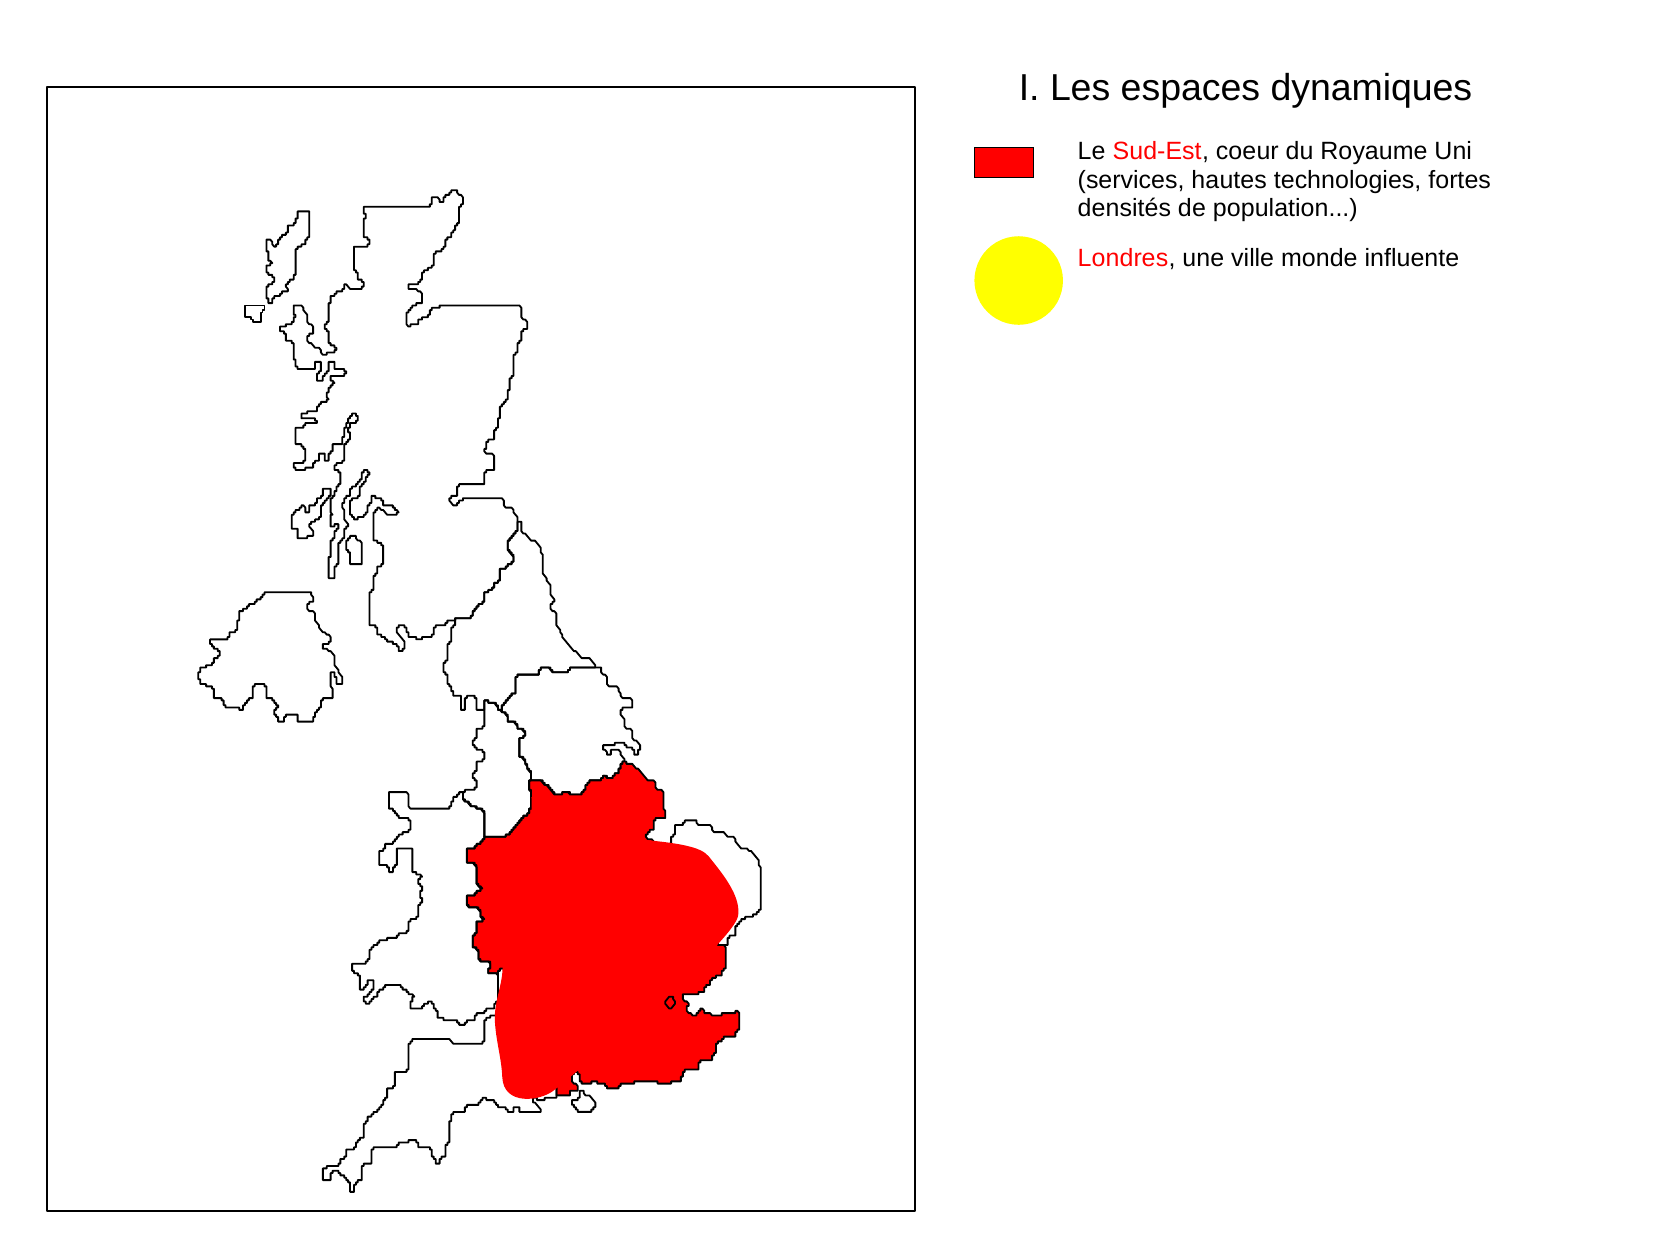

I. Les espaces dynamiques
Le Sud-Est, coeur du Royaume Uni (services, hautes technologies, fortes densités de population...)
Londres, une ville monde influente